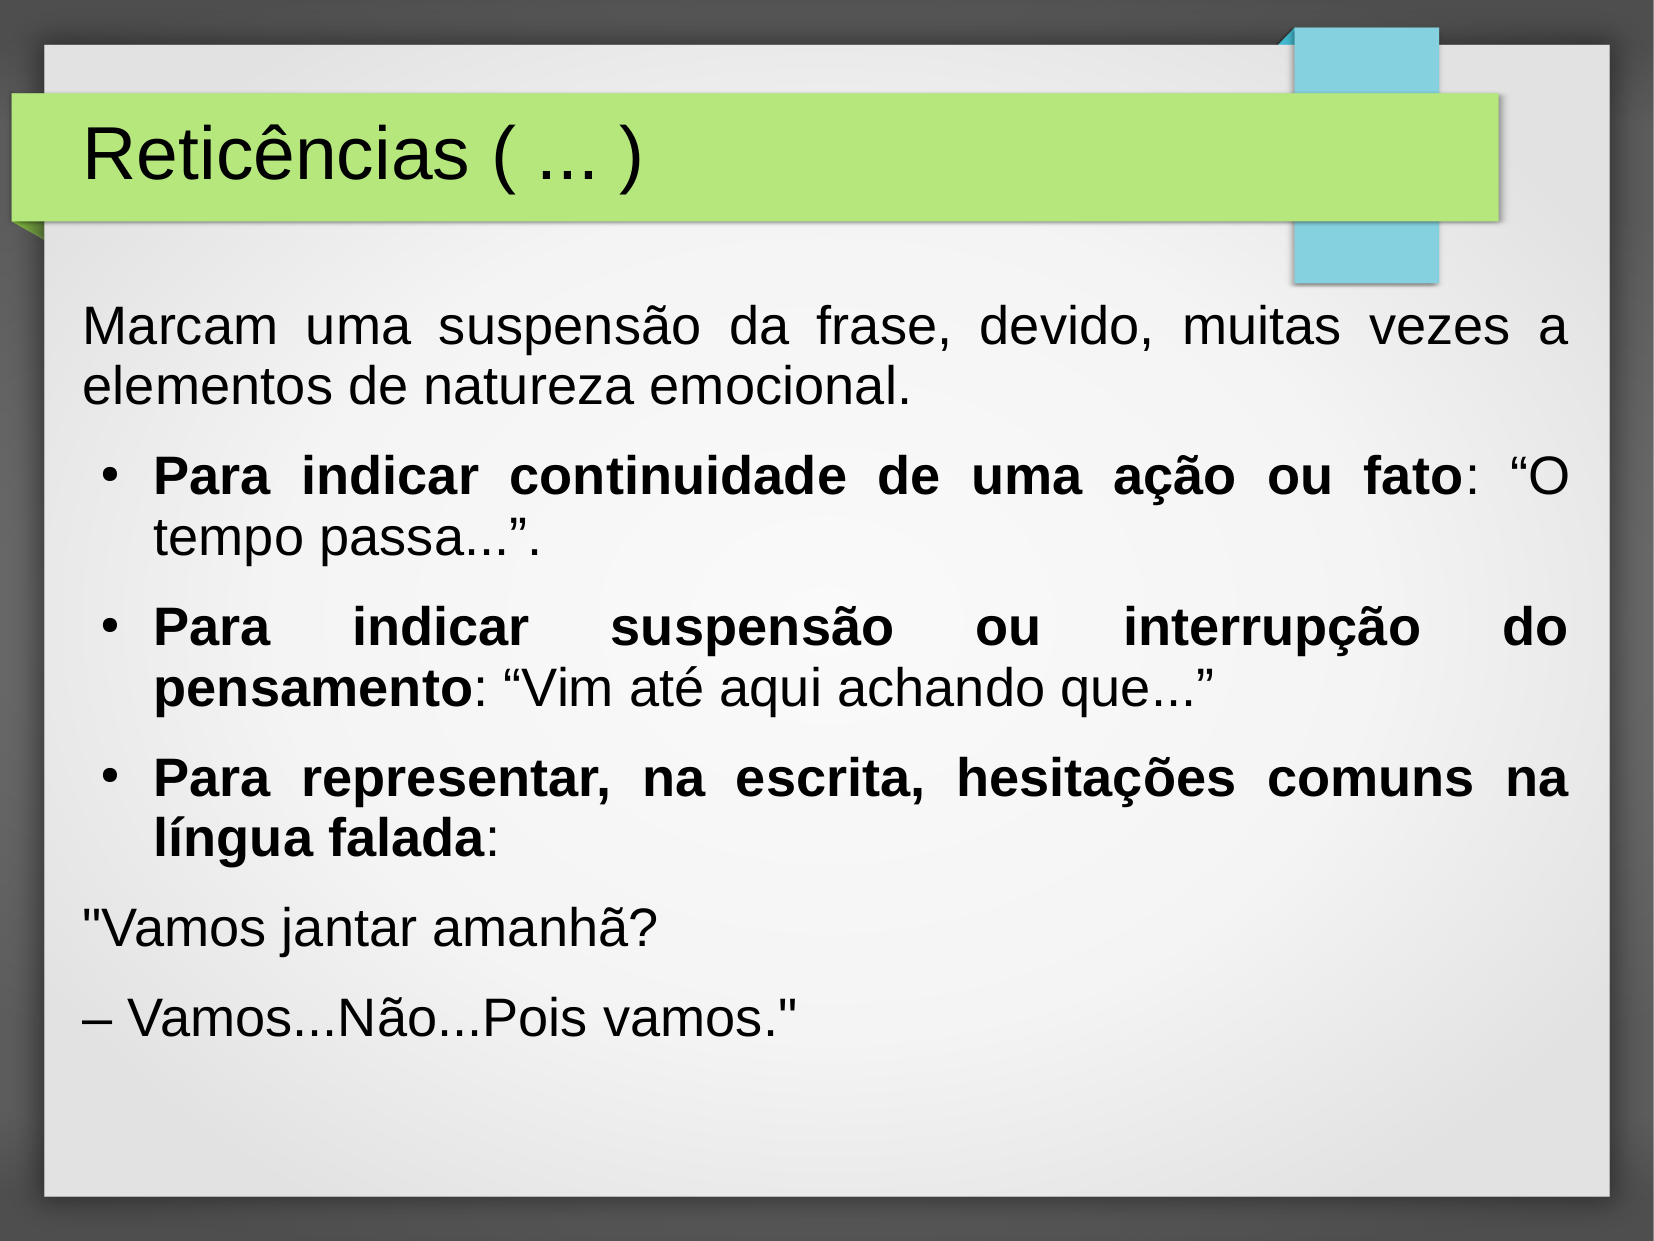

# Reticências ( ... )
Marcam uma suspensão da frase, devido, muitas vezes a elementos de natureza emocional.
Para indicar continuidade de uma ação ou fato: “O tempo passa...”.
Para indicar suspensão ou interrupção do pensamento: “Vim até aqui achando que...”
Para representar, na escrita, hesitações comuns na língua falada:
"Vamos jantar amanhã?
– Vamos...Não...Pois vamos."